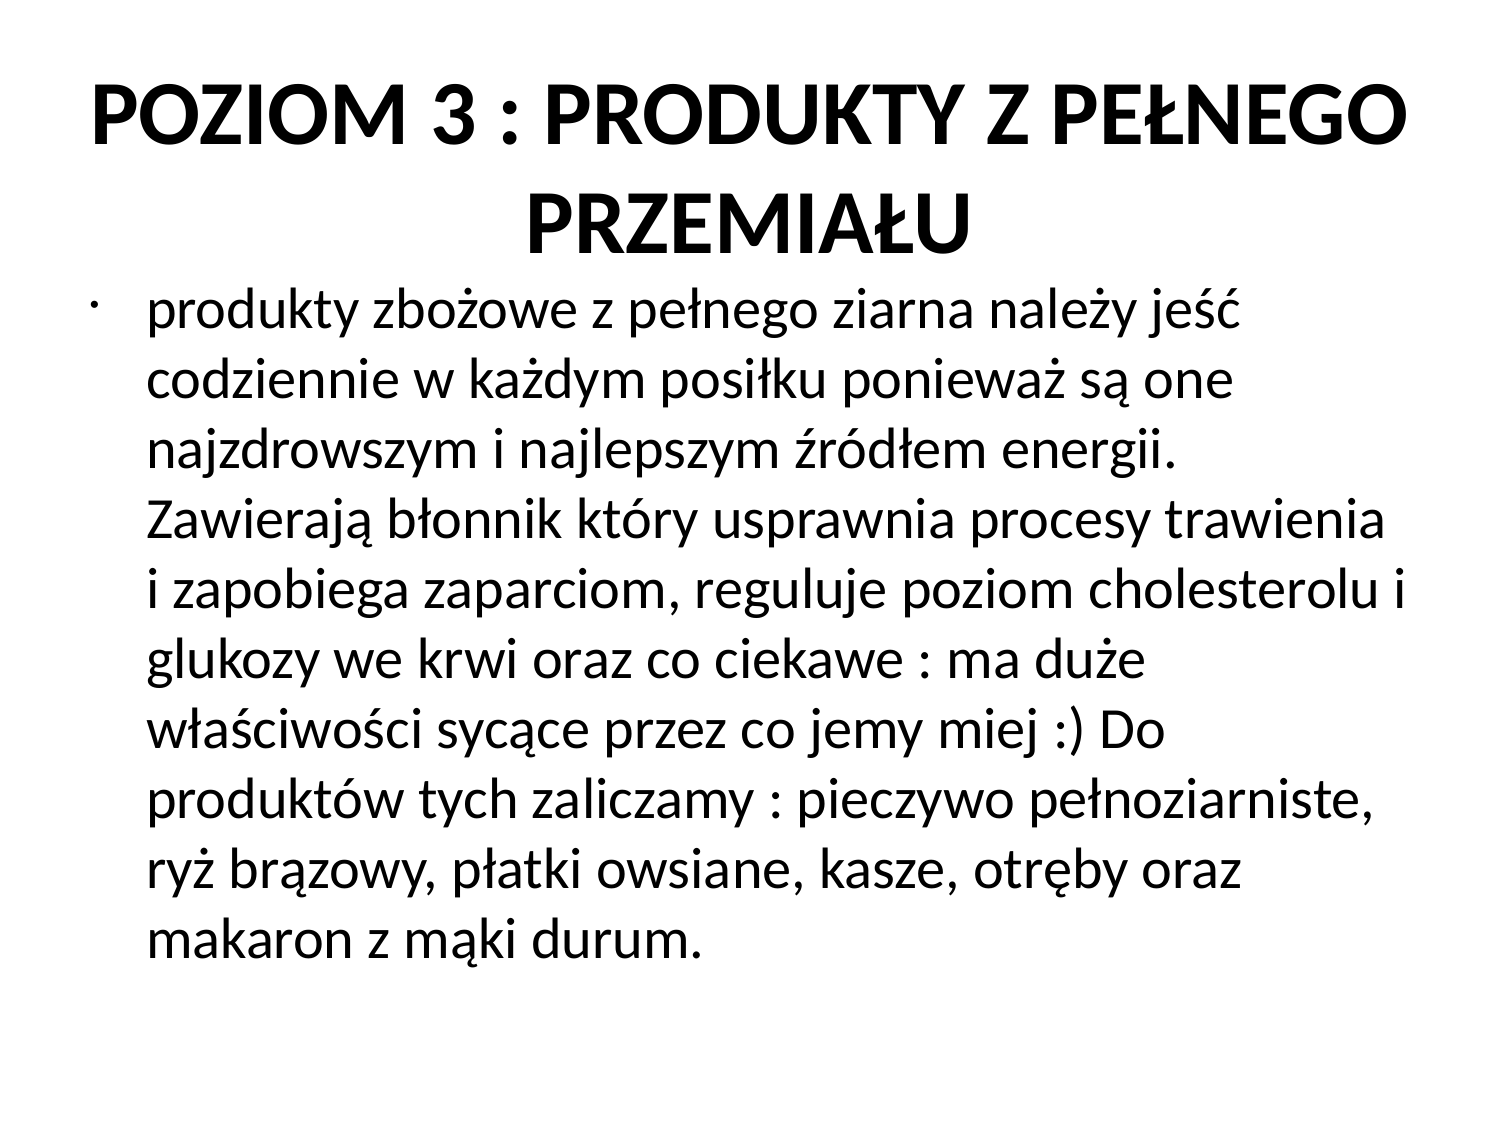

# POZIOM 3 : PRODUKTY Z PEŁNEGO PRZEMIAŁU
produkty zbożowe z pełnego ziarna należy jeść codziennie w każdym posiłku ponieważ są one najzdrowszym i najlepszym źródłem energii. Zawierają błonnik który usprawnia procesy trawienia i zapobiega zaparciom, reguluje poziom cholesterolu i glukozy we krwi oraz co ciekawe : ma duże właściwości sycące przez co jemy miej :) Do produktów tych zaliczamy : pieczywo pełnoziarniste, ryż brązowy, płatki owsiane, kasze, otręby oraz makaron z mąki durum.